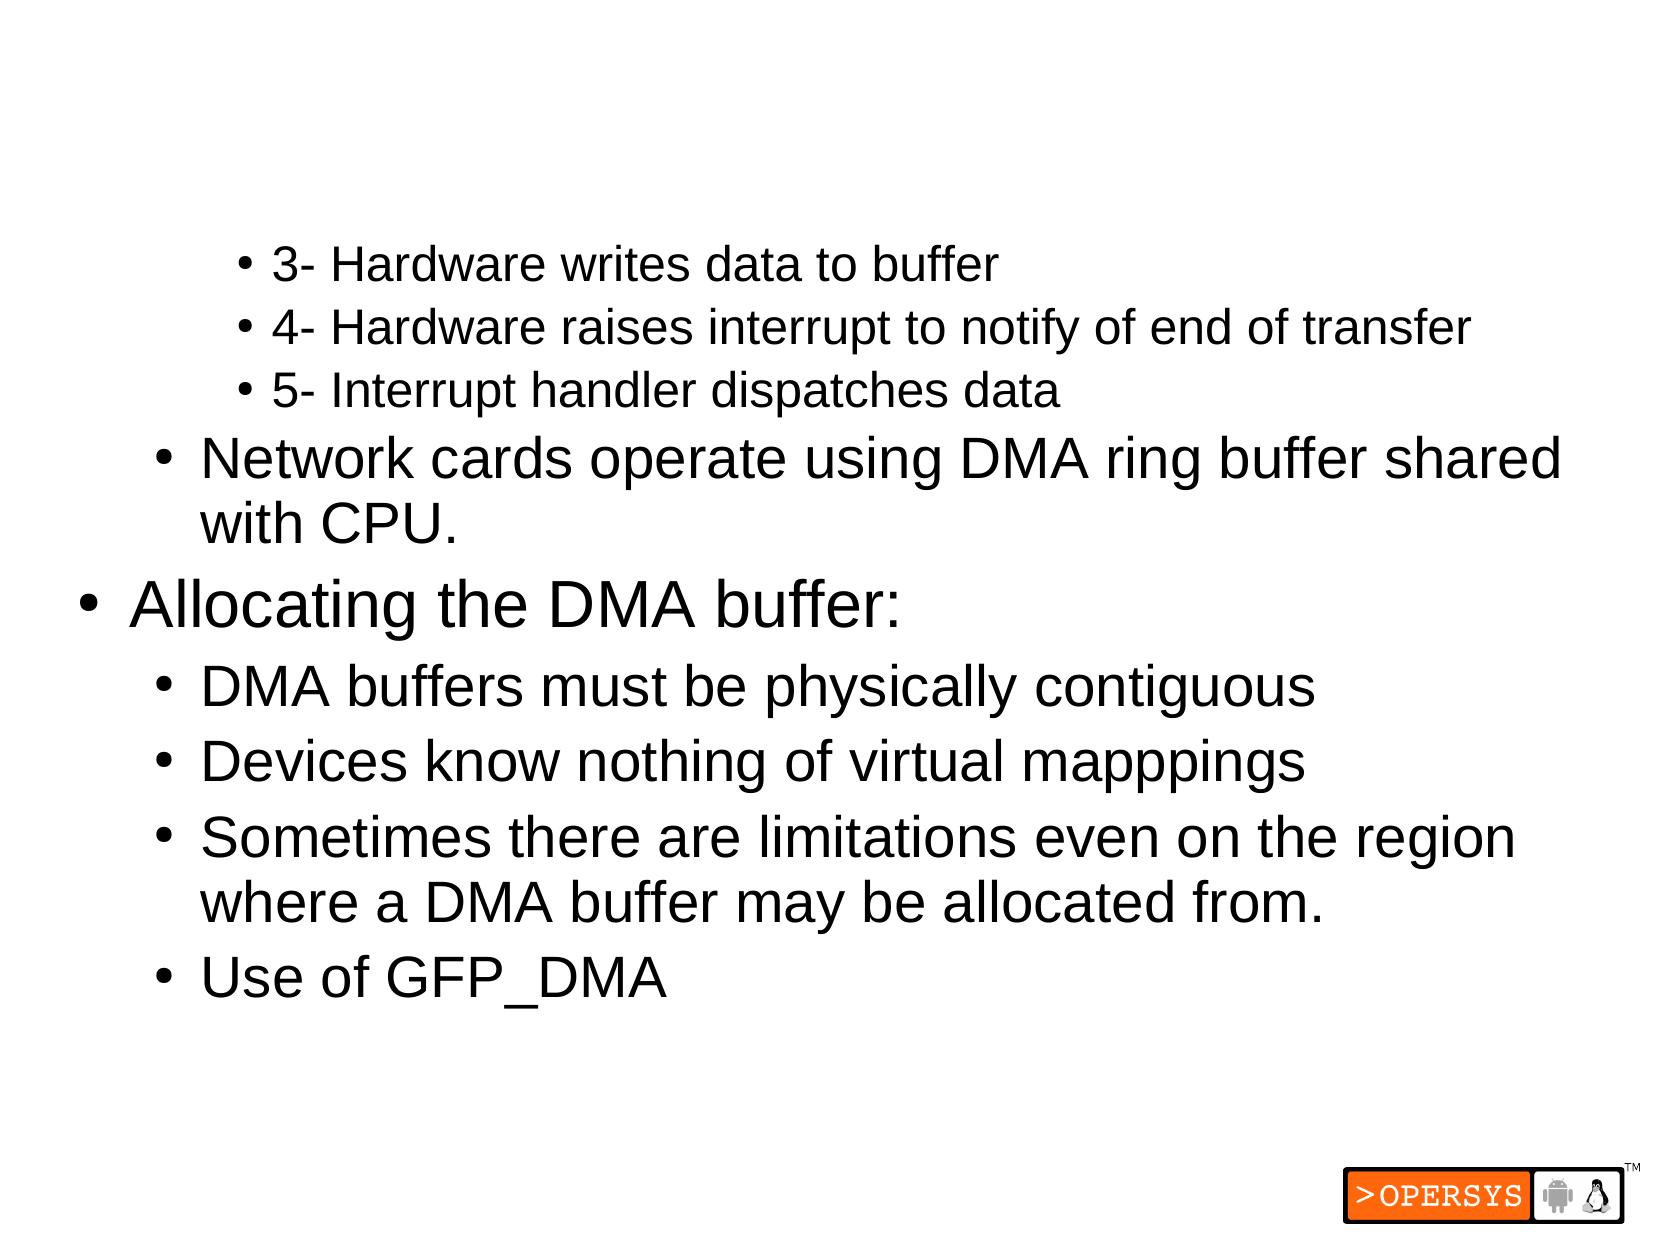

# 3- Hardware writes data to buffer
4- Hardware raises interrupt to notify of end of transfer
5- Interrupt handler dispatches data
Network cards operate using DMA ring buffer shared with CPU.
Allocating the DMA buffer:
DMA buffers must be physically contiguous
Devices know nothing of virtual mapppings
Sometimes there are limitations even on the region where a DMA buffer may be allocated from.
Use of GFP_DMA